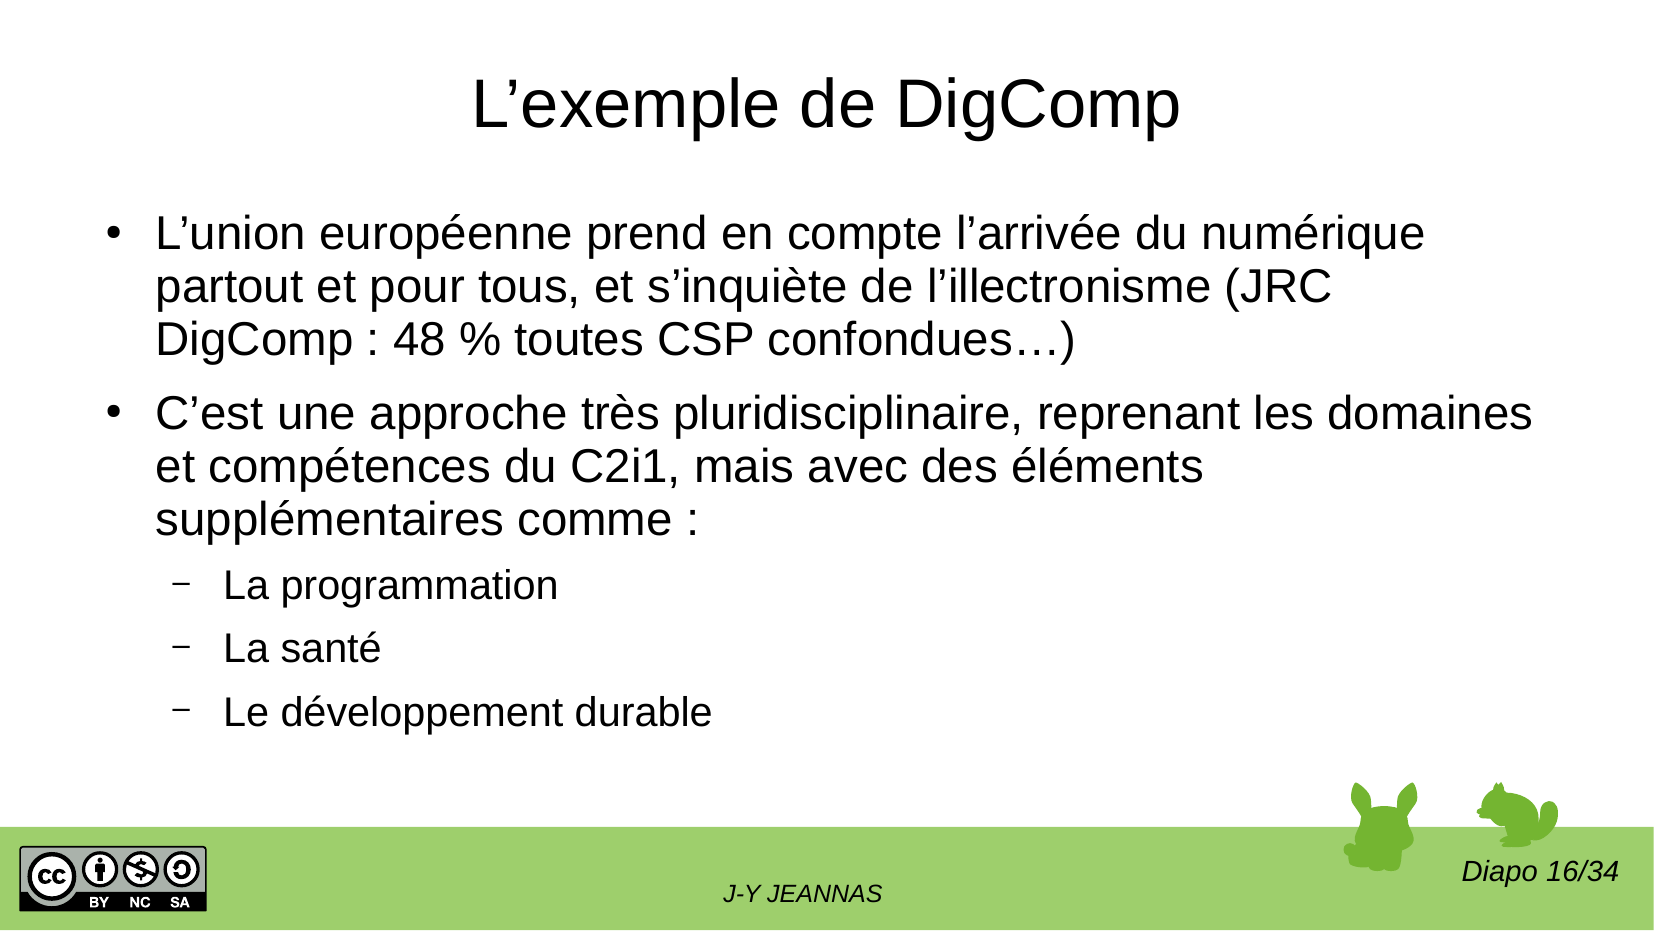

# L’exemple de DigComp
L’union européenne prend en compte l’arrivée du numérique partout et pour tous, et s’inquiète de l’illectronisme (JRC DigComp : 48 % toutes CSP confondues…)
C’est une approche très pluridisciplinaire, reprenant les domaines et compétences du C2i1, mais avec des éléments supplémentaires comme :
La programmation
La santé
Le développement durable